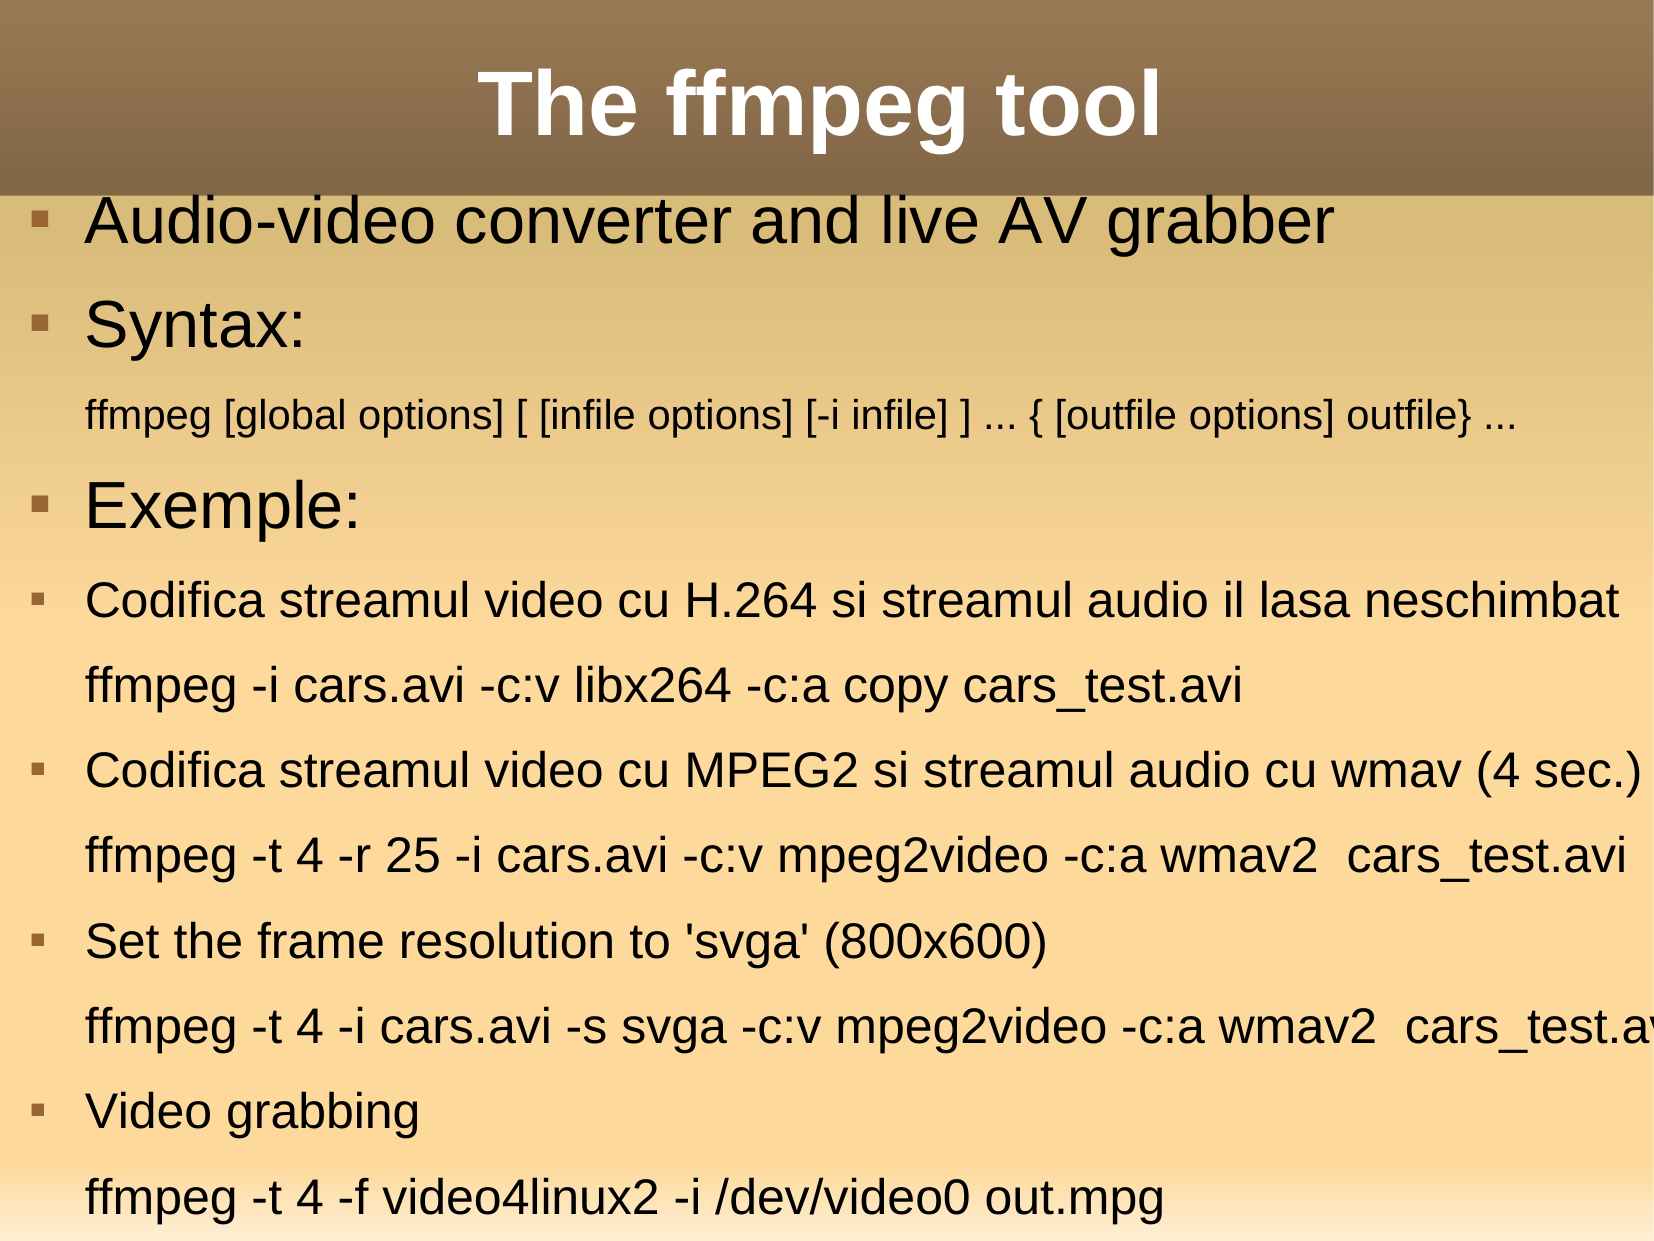

# The ffmpeg tool
Audio-video converter and live AV grabber
Syntax:
ffmpeg [global options] [ [infile options] [-i infile] ] ... { [outfile options] outfile} ...
Exemple:
Codifica streamul video cu H.264 si streamul audio il lasa neschimbat
ffmpeg -i cars.avi -c:v libx264 -c:a copy cars_test.avi
Codifica streamul video cu MPEG2 si streamul audio cu wmav (4 sec.)
ffmpeg -t 4 -r 25 -i cars.avi -c:v mpeg2video -c:a wmav2 cars_test.avi
Set the frame resolution to 'svga' (800x600)
ffmpeg -t 4 -i cars.avi -s svga -c:v mpeg2video -c:a wmav2 cars_test.avi
Video grabbing
ffmpeg -t 4 -f video4linux2 -i /dev/video0 out.mpg